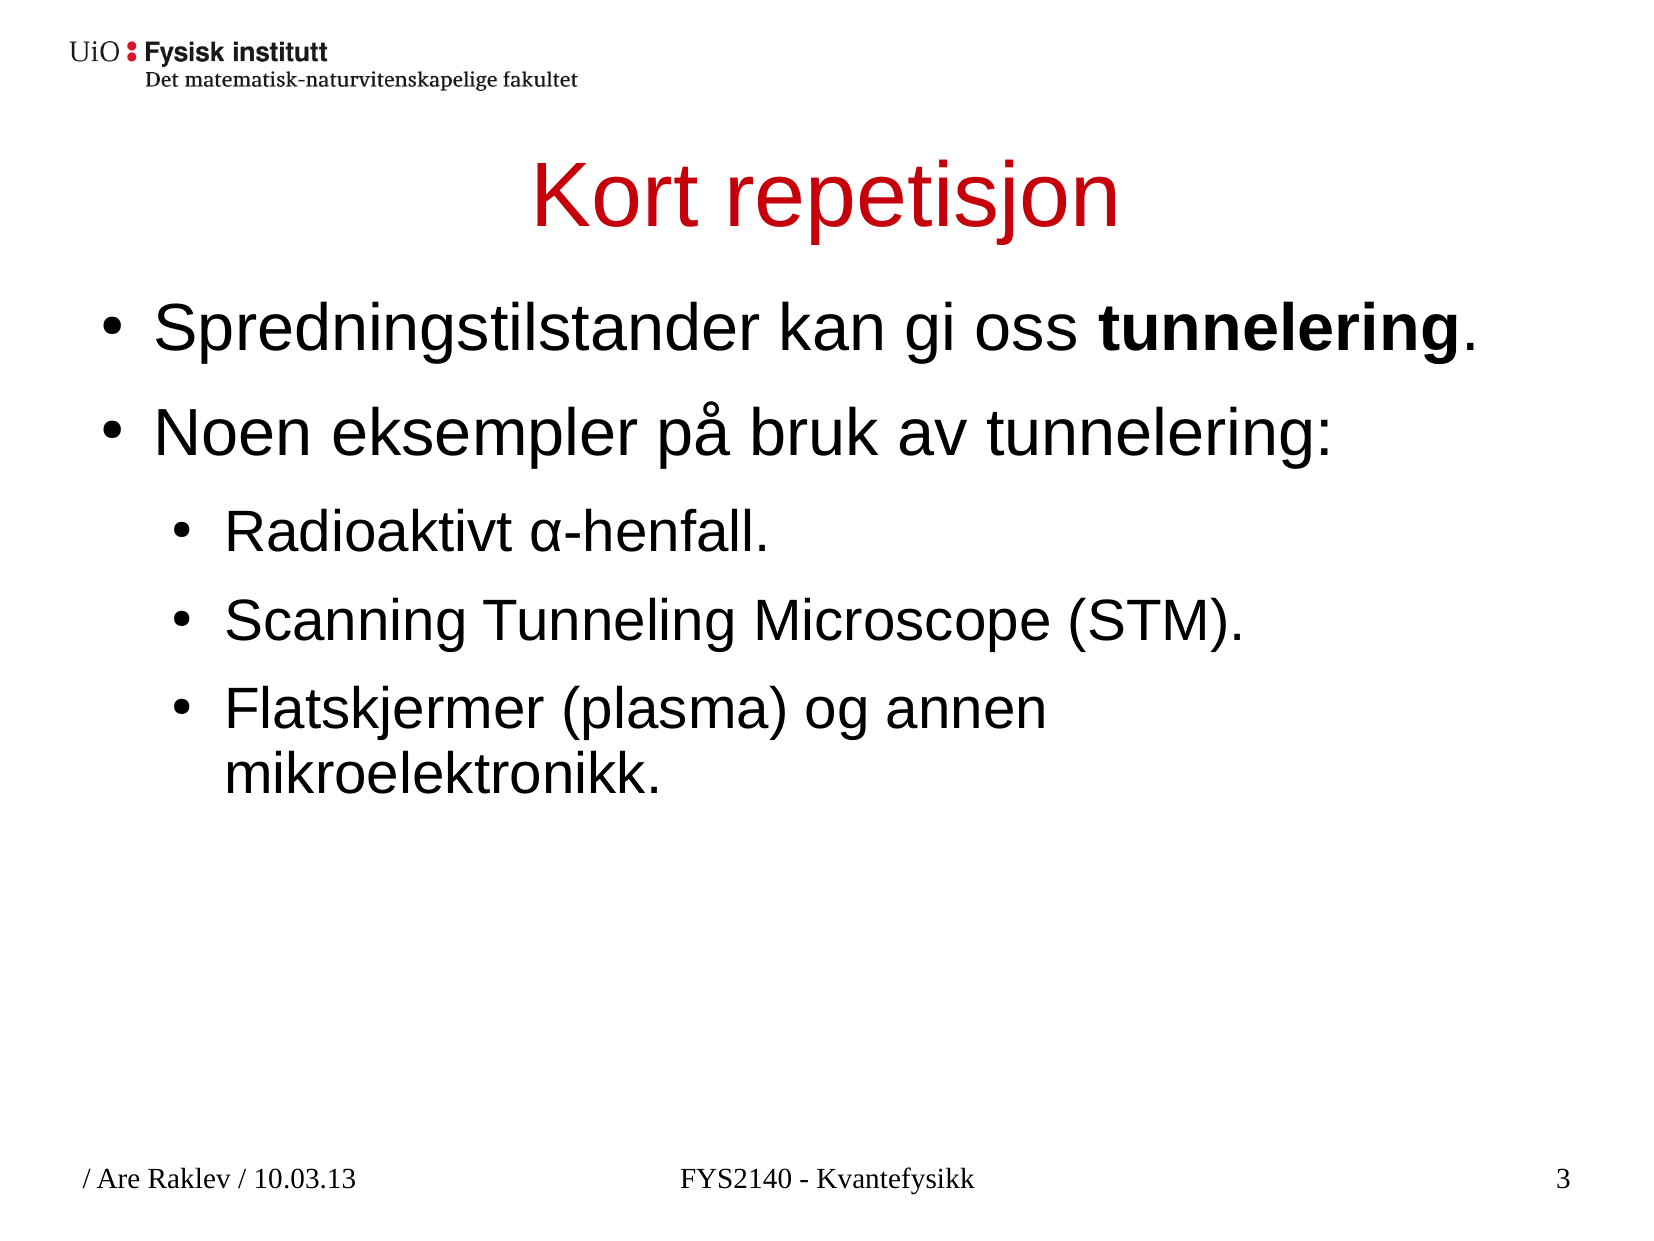

# Kort repetisjon
Spredningstilstander kan gi oss tunnelering.
Noen eksempler på bruk av tunnelering:
Radioaktivt α-henfall.
Scanning Tunneling Microscope (STM).
Flatskjermer (plasma) og annen mikroelektronikk.
/ Are Raklev / 10.03.13
FYS2140 - Kvantefysikk
3